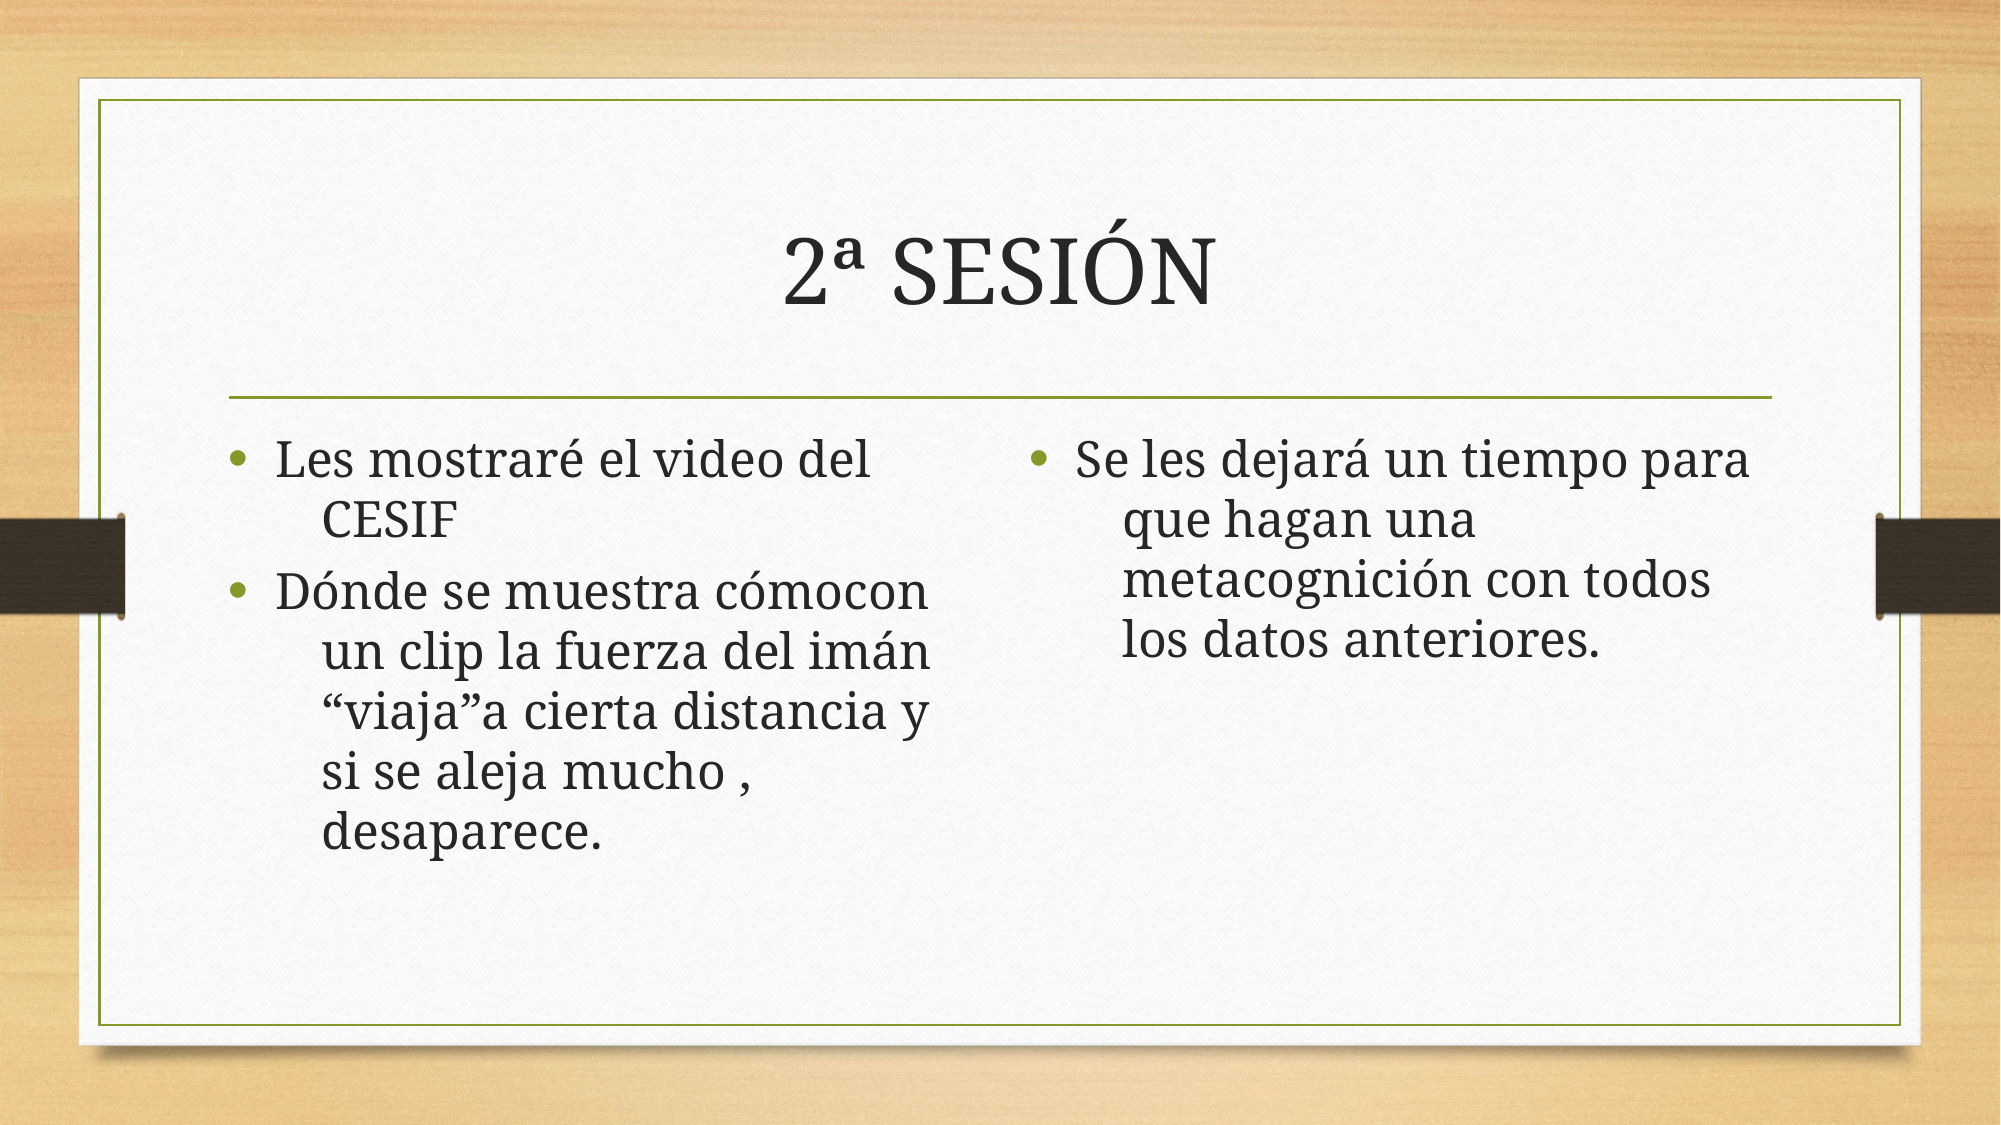

# 2ª SESIÓN
Les mostraré el video del CESIF
Dónde se muestra cómocon un clip la fuerza del imán “viaja”a cierta distancia y si se aleja mucho , desaparece.
Se les dejará un tiempo para que hagan una metacognición con todos los datos anteriores.